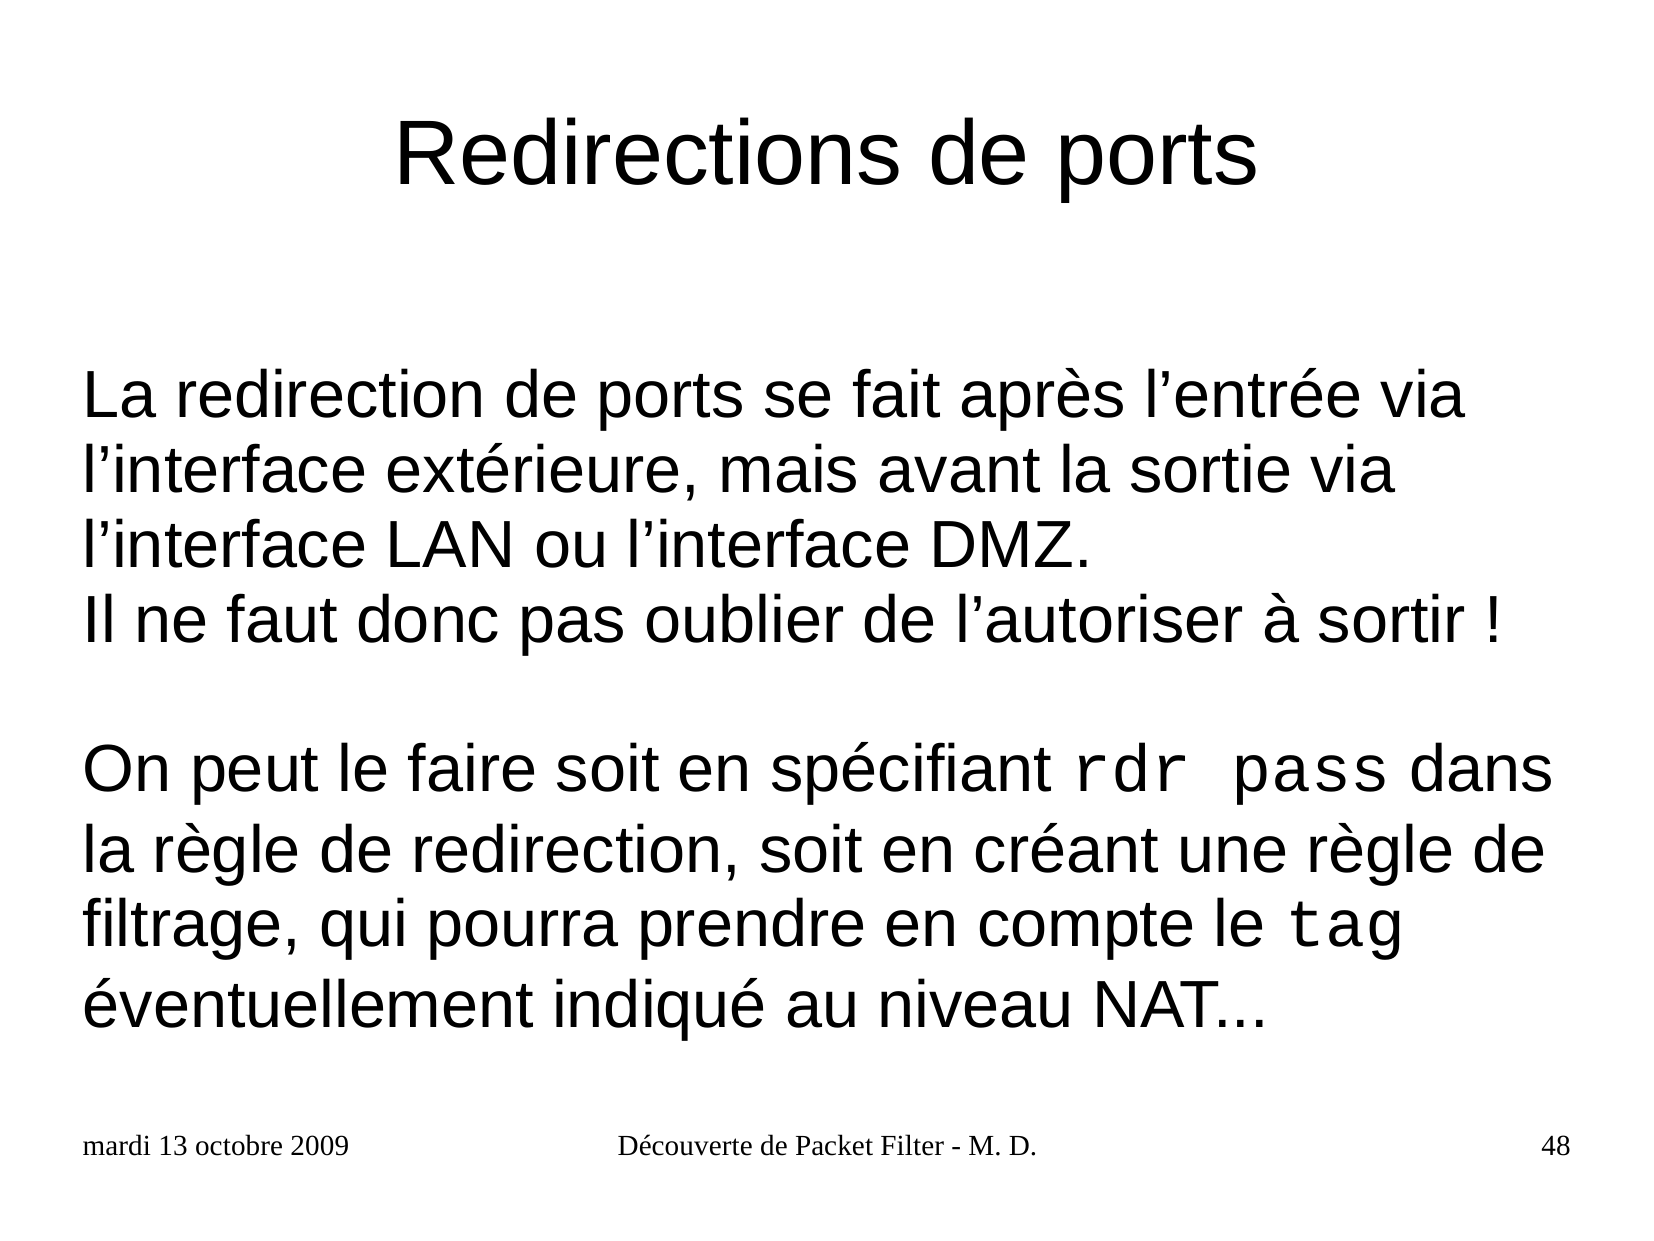

# Redirections de ports
La redirection de ports se fait après l’entrée via l’interface extérieure, mais avant la sortie via l’interface LAN ou l’interface DMZ.
Il ne faut donc pas oublier de l’autoriser à sortir !
On peut le faire soit en spécifiant rdr pass dans la règle de redirection, soit en créant une règle de filtrage, qui pourra prendre en compte le tag éventuellement indiqué au niveau NAT...
mardi 13 octobre 2009
Découverte de Packet Filter - M. D.
48